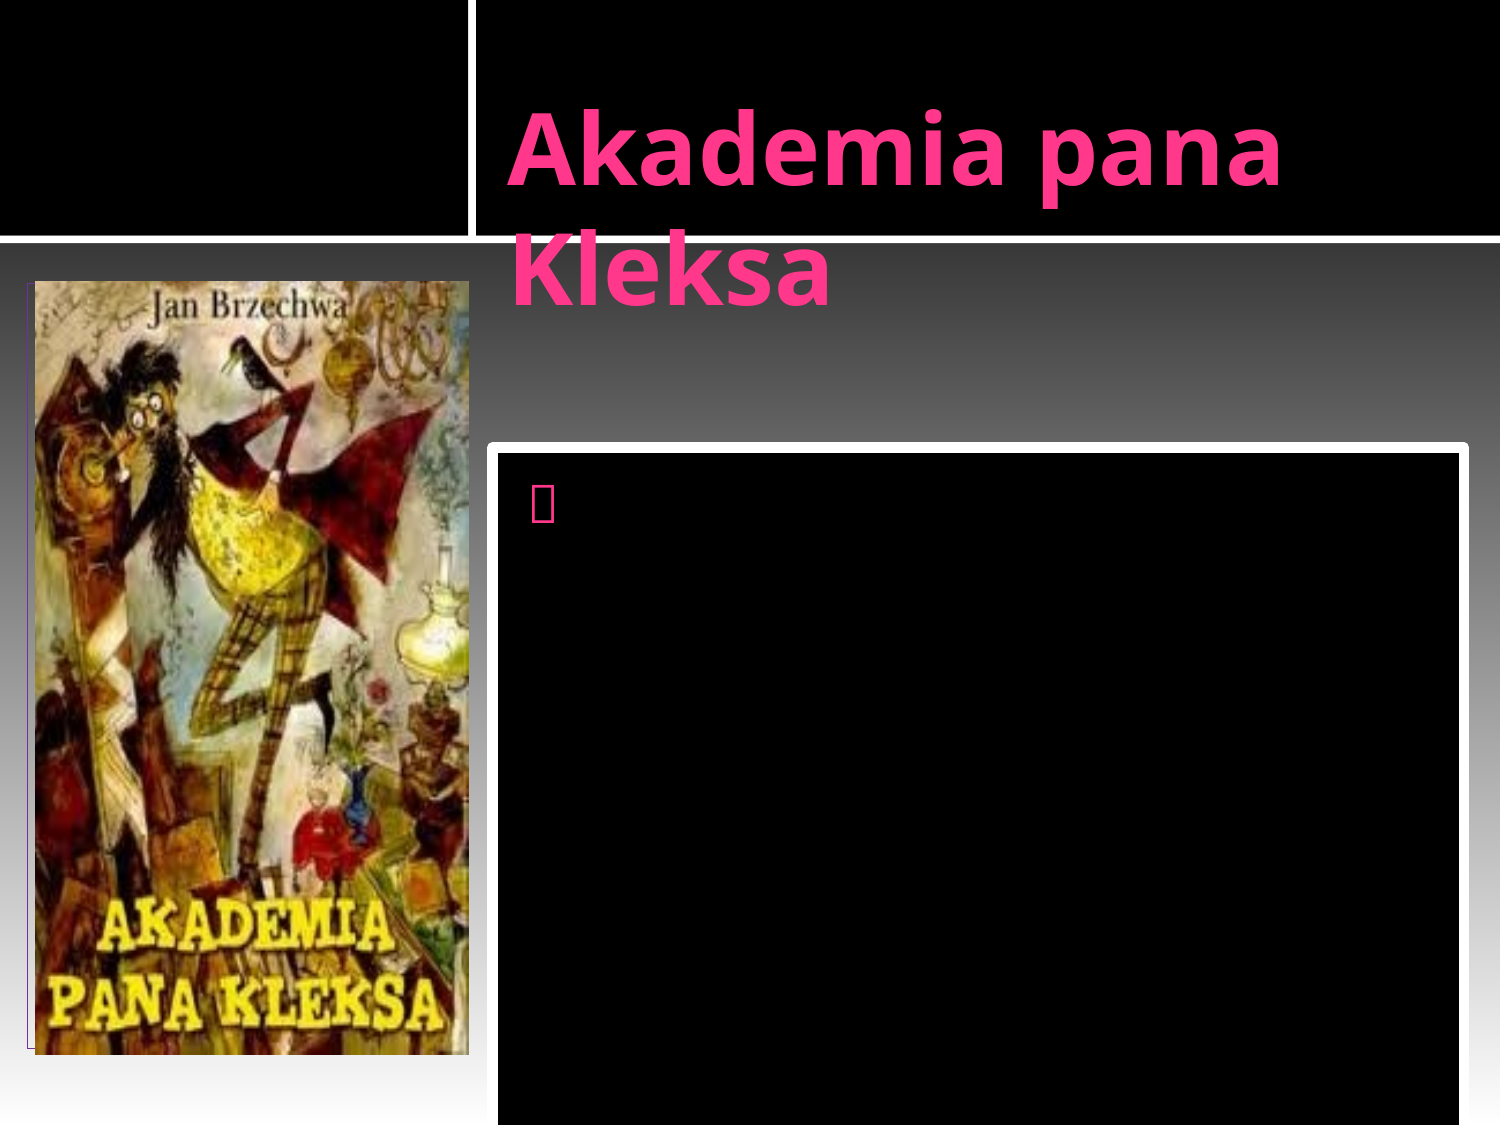

# Akademia pana Kleksa
książka dla dzieci napisana w 1946 roku przez Jana Brzechwę. Jest to historia dwunastoletniego, niesfornego rudego Adasia Niezgódki, który zostaje umieszczony w tytułowej akademii wraz z dwudziestoma trzema innymi chłopcami – wszyscy o imionach zaczynających się na literę A. Opiekuje się nimi pan Kleks z pomocą Mateusza – uczonego szpaka , który wymawia jedynie końcówki wyrazów.